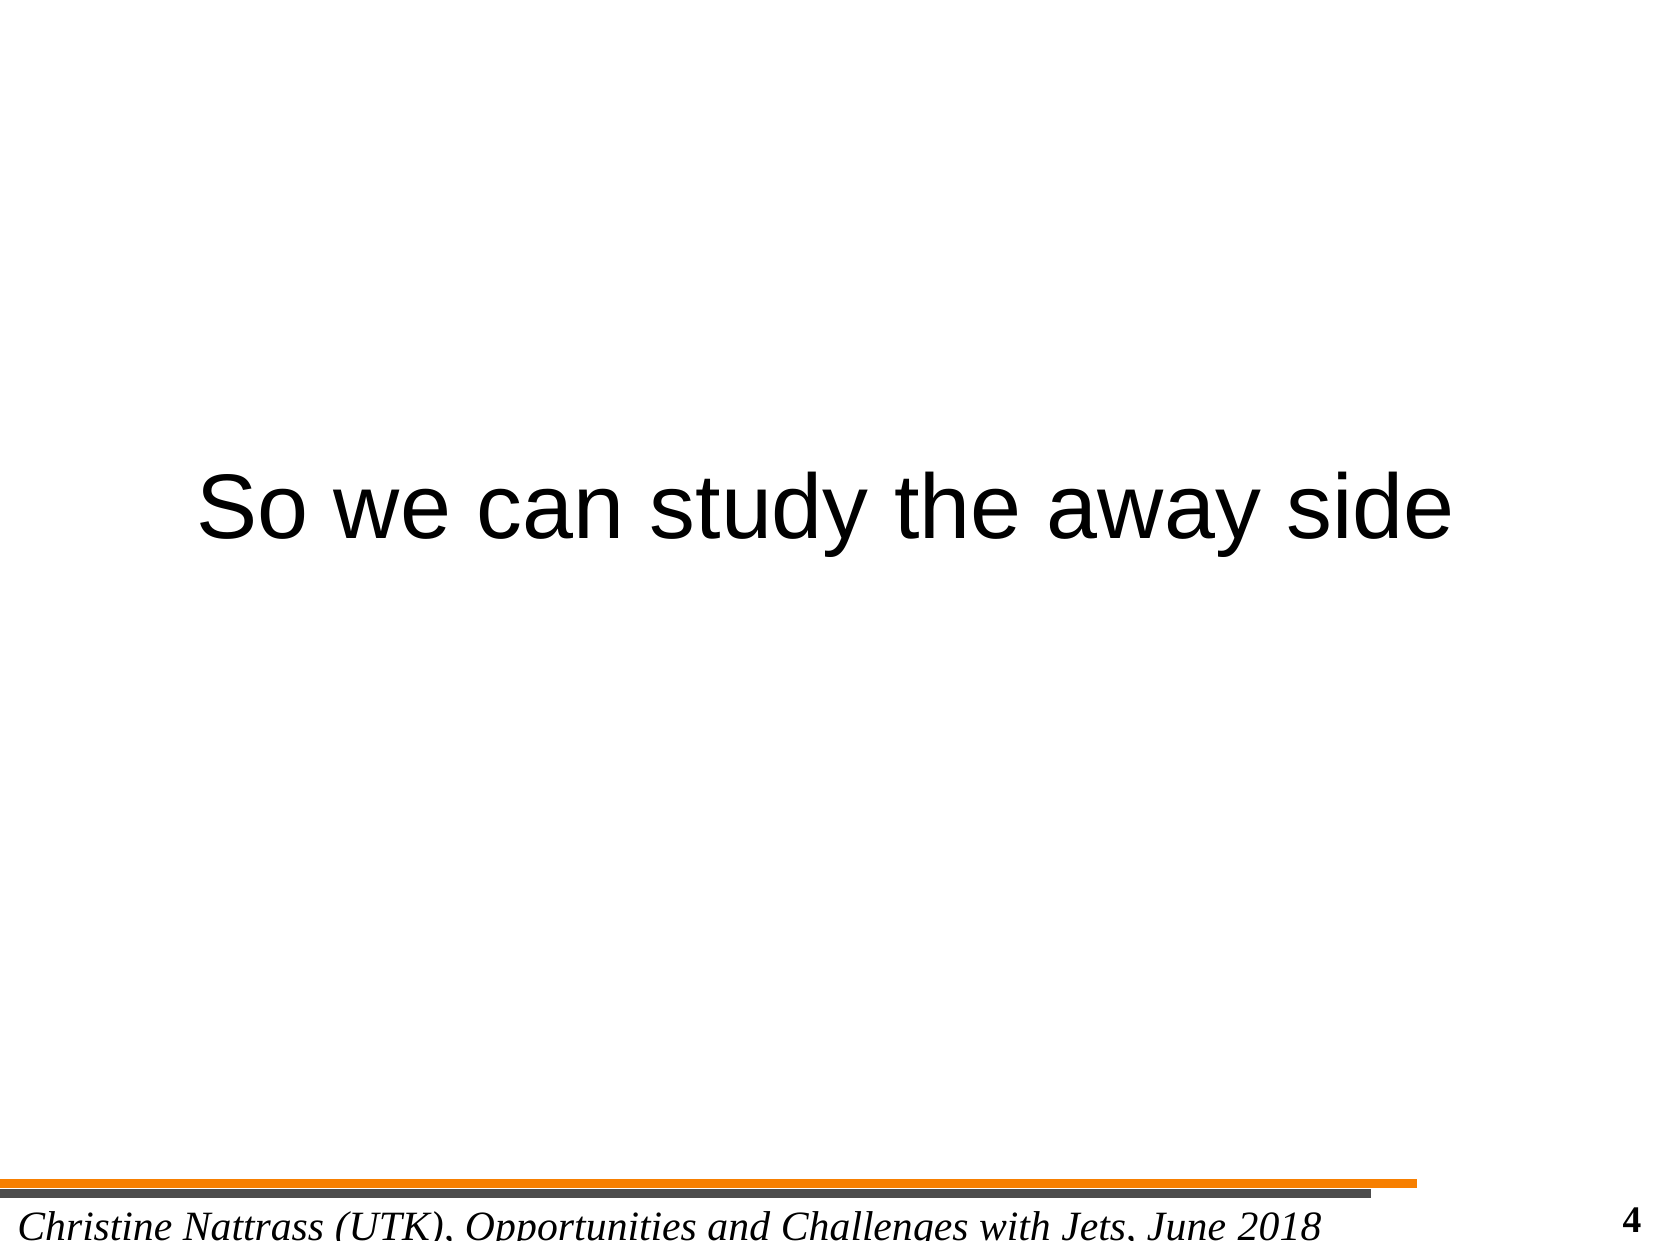

# So we can study the away side